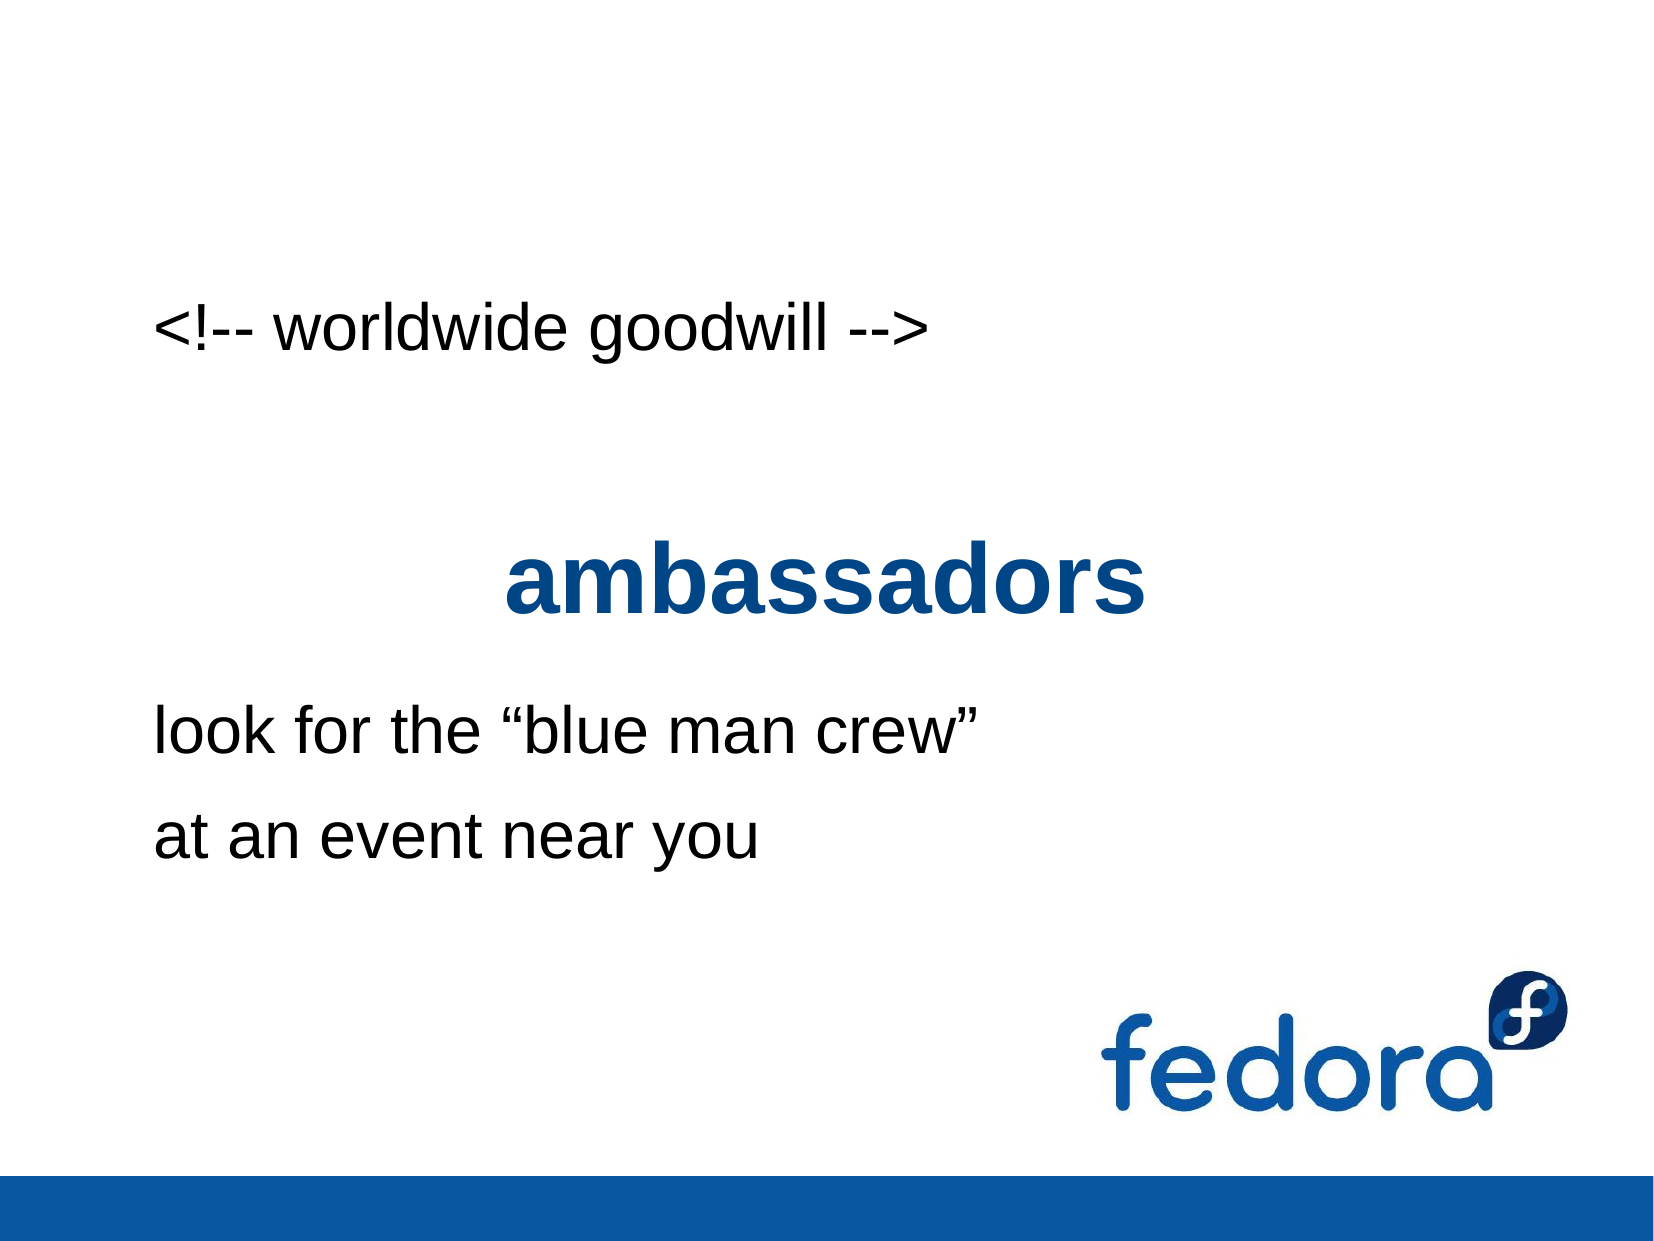

# ambassadors
<!-- worldwide goodwill -->
look for the “blue man crew”
at an event near you